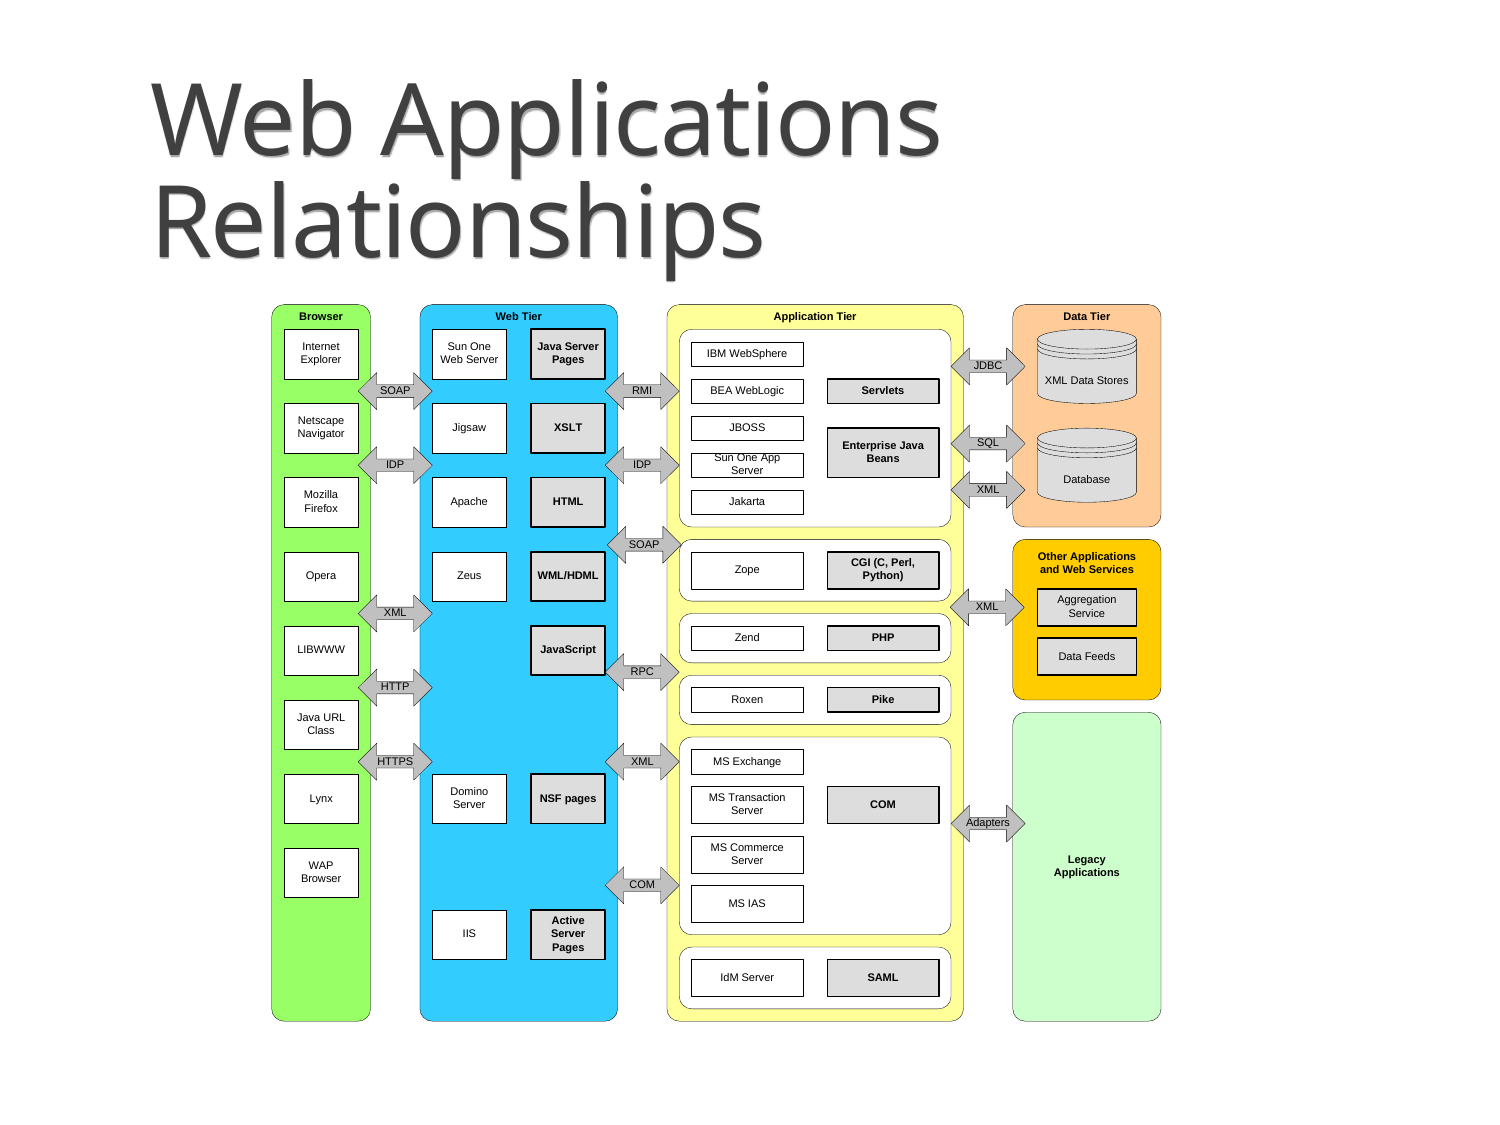

# Web Applications Relationships
Copyright © Ricci IEONG for UST training 2024
22